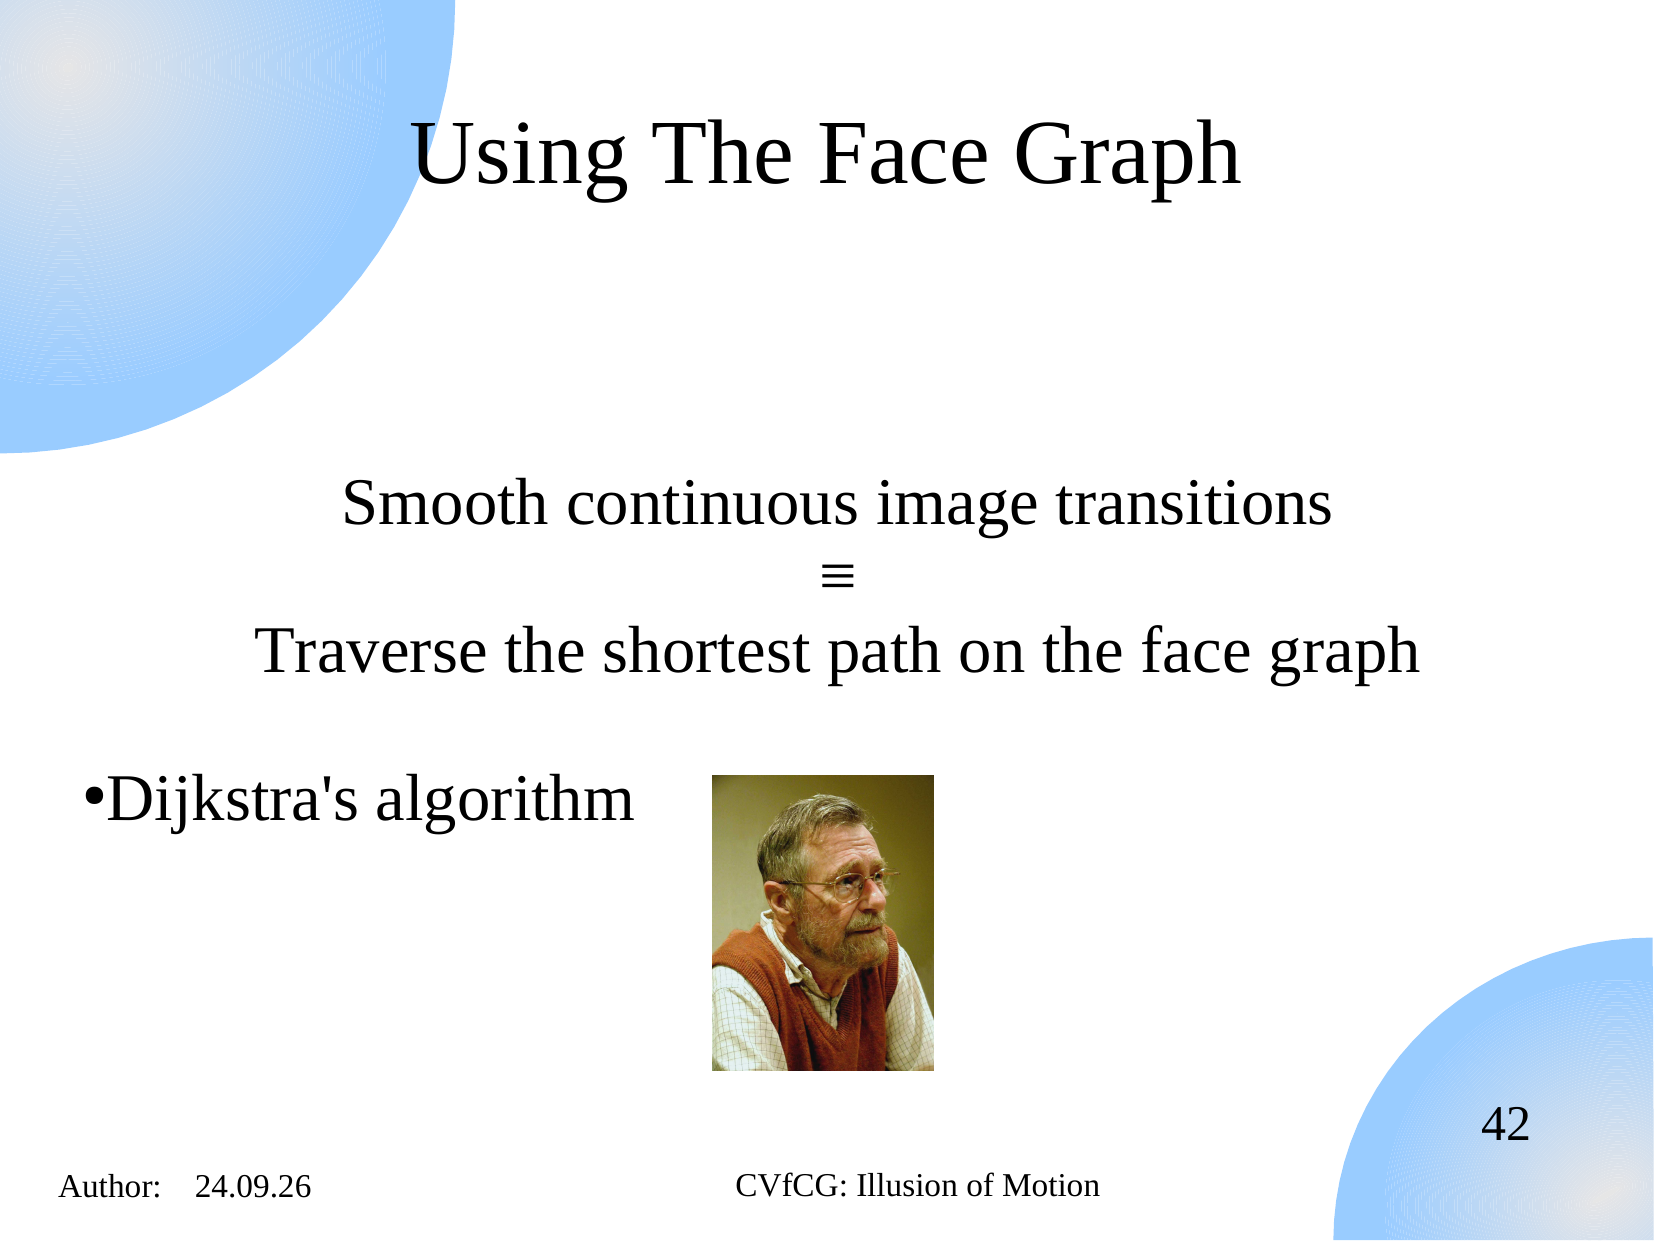

# Using The Face Graph
Smooth continuous image transitions
≡
Traverse the shortest path on the face graph
Dijkstra's algorithm
CVfCG: Illusion of Motion